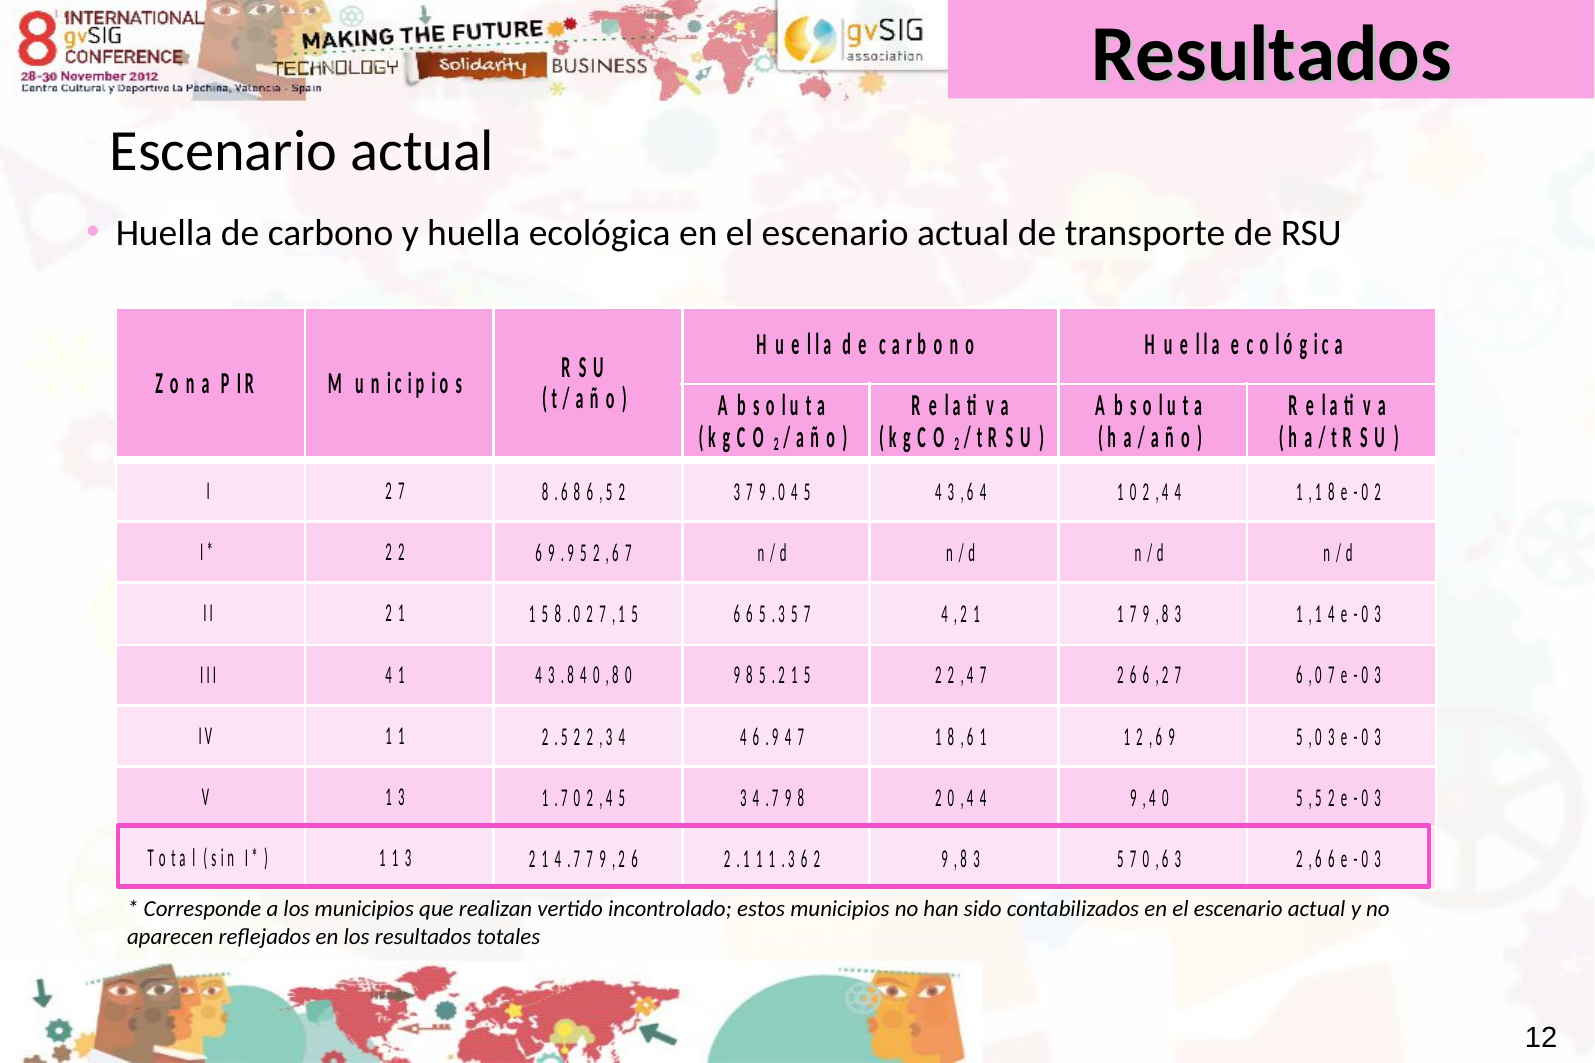

Resultados
# Escenario actual
Huella de carbono y huella ecológica en el escenario actual de transporte de RSU
* Corresponde a los municipios que realizan vertido incontrolado; estos municipios no han sido contabilizados en el escenario actual y no aparecen reflejados en los resultados totales